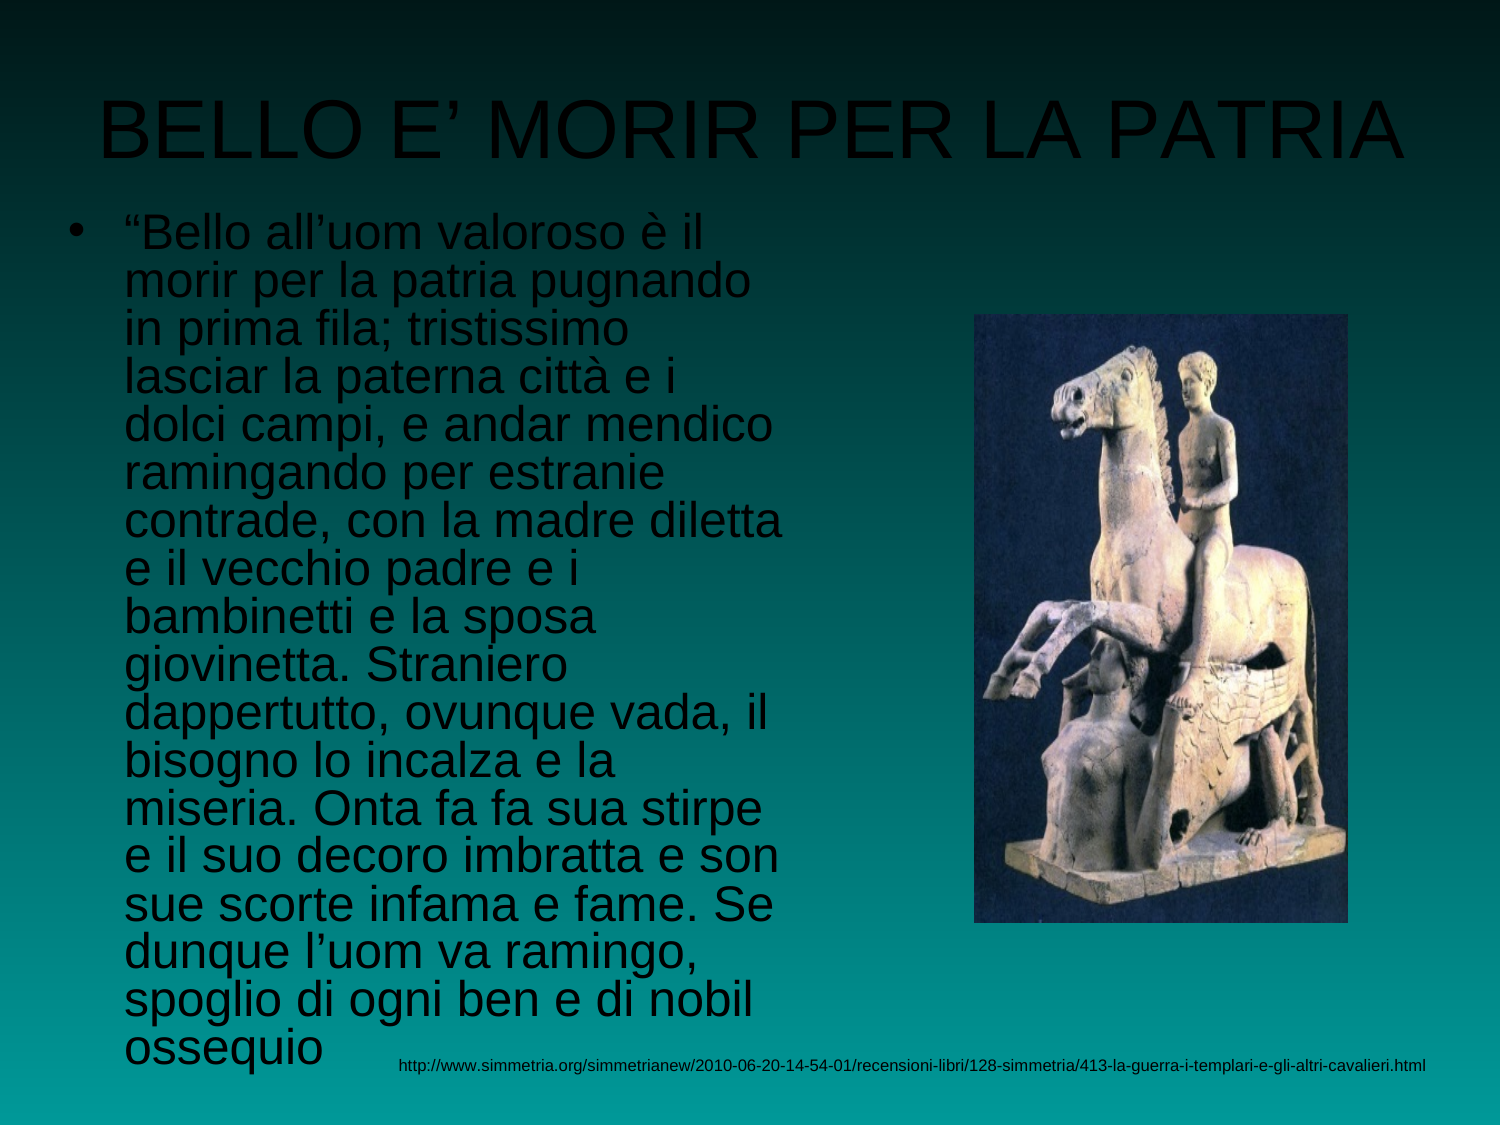

# BELLO E’ MORIR PER LA PATRIA
“Bello all’uom valoroso è il morir per la patria pugnando in prima fila; tristissimo lasciar la paterna città e i dolci campi, e andar mendico ramingando per estranie contrade, con la madre diletta e il vecchio padre e i bambinetti e la sposa giovinetta. Straniero dappertutto, ovunque vada, il bisogno lo incalza e la miseria. Onta fa fa sua stirpe e il suo decoro imbratta e son sue scorte infama e fame. Se dunque l’uom va ramingo, spoglio di ogni ben e di nobil ossequio
http://www.simmetria.org/simmetrianew/2010-06-20-14-54-01/recensioni-libri/128-simmetria/413-la-guerra-i-templari-e-gli-altri-cavalieri.html